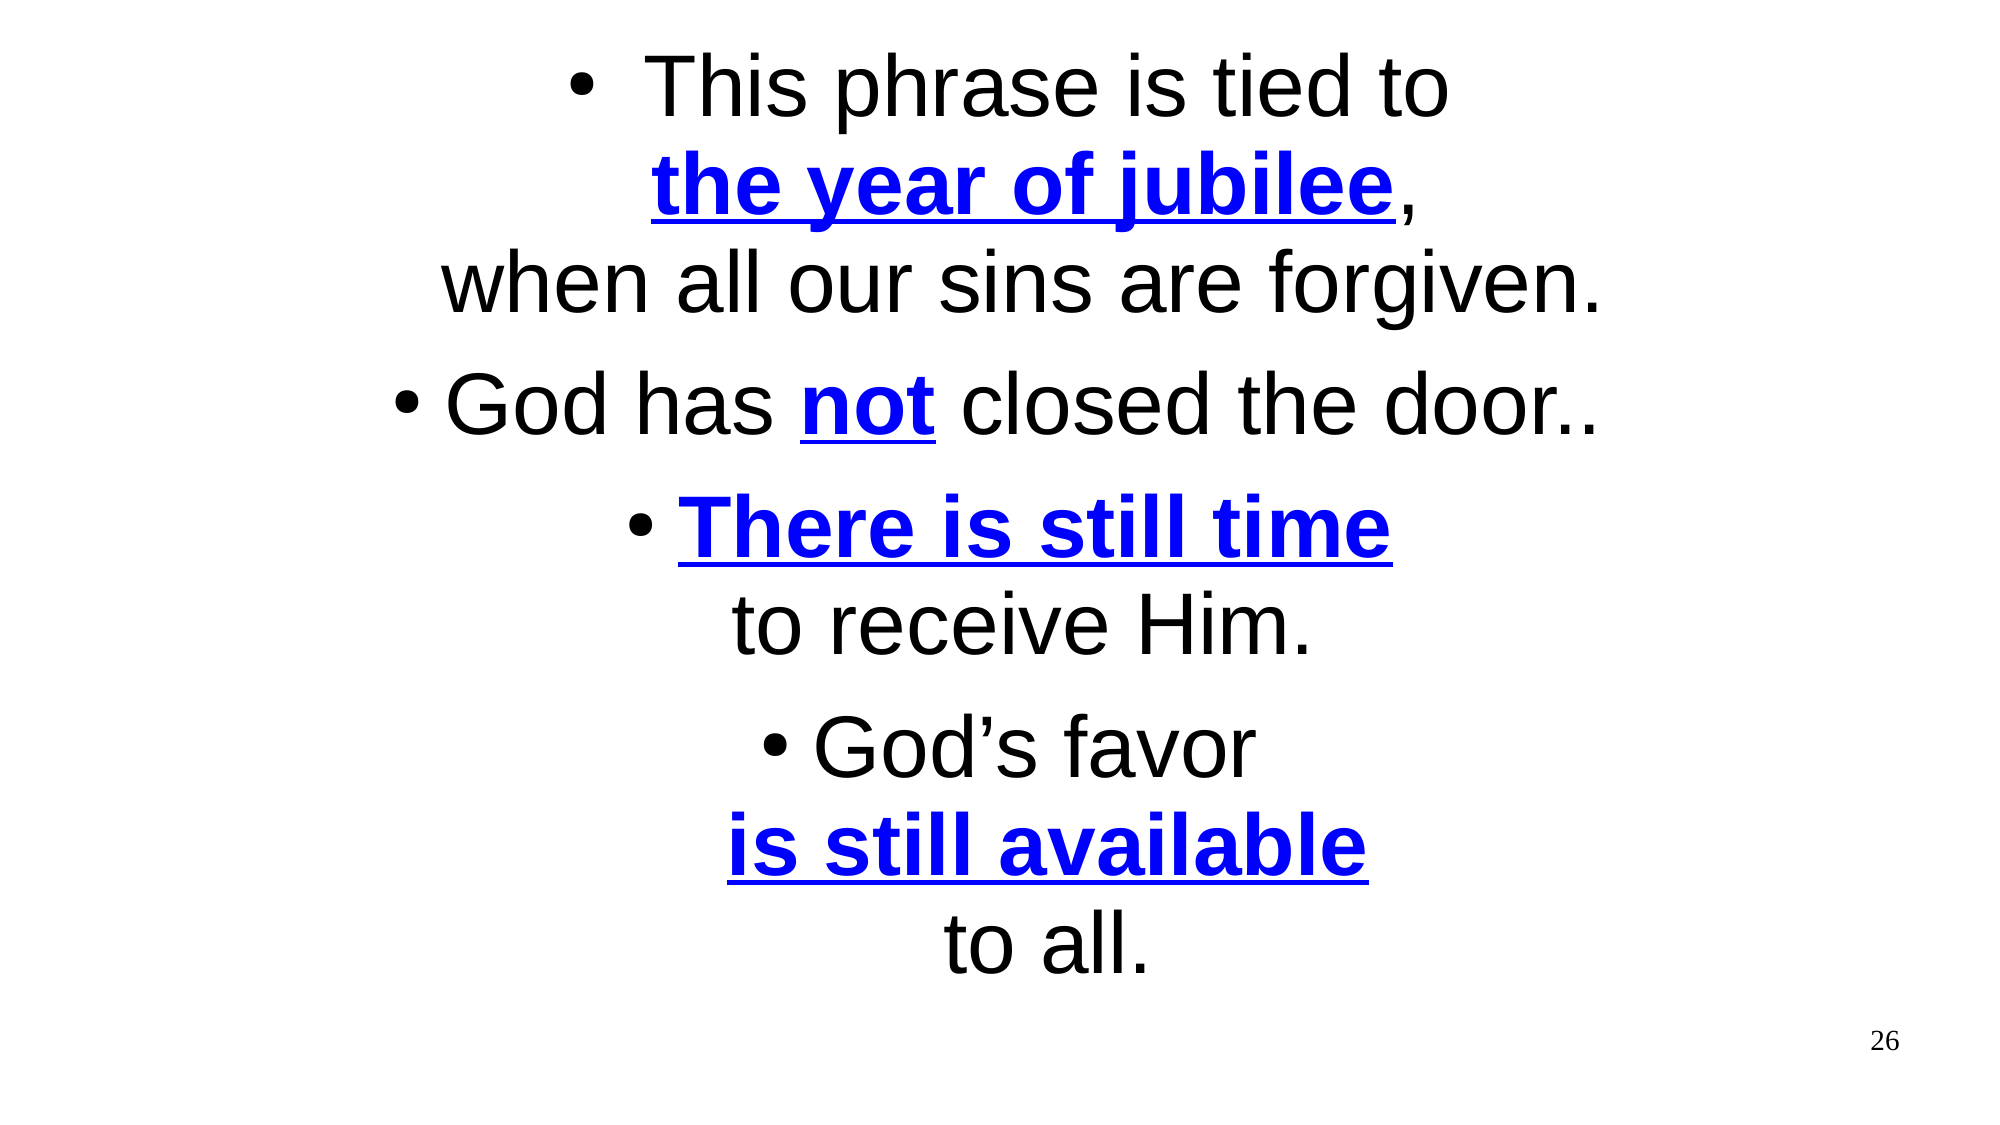

# This phrase is tied to the year of jubilee, when all our sins are forgiven.
God has not closed the door..
There is still time
to receive Him.
God’s favor
is still available
to all.
26